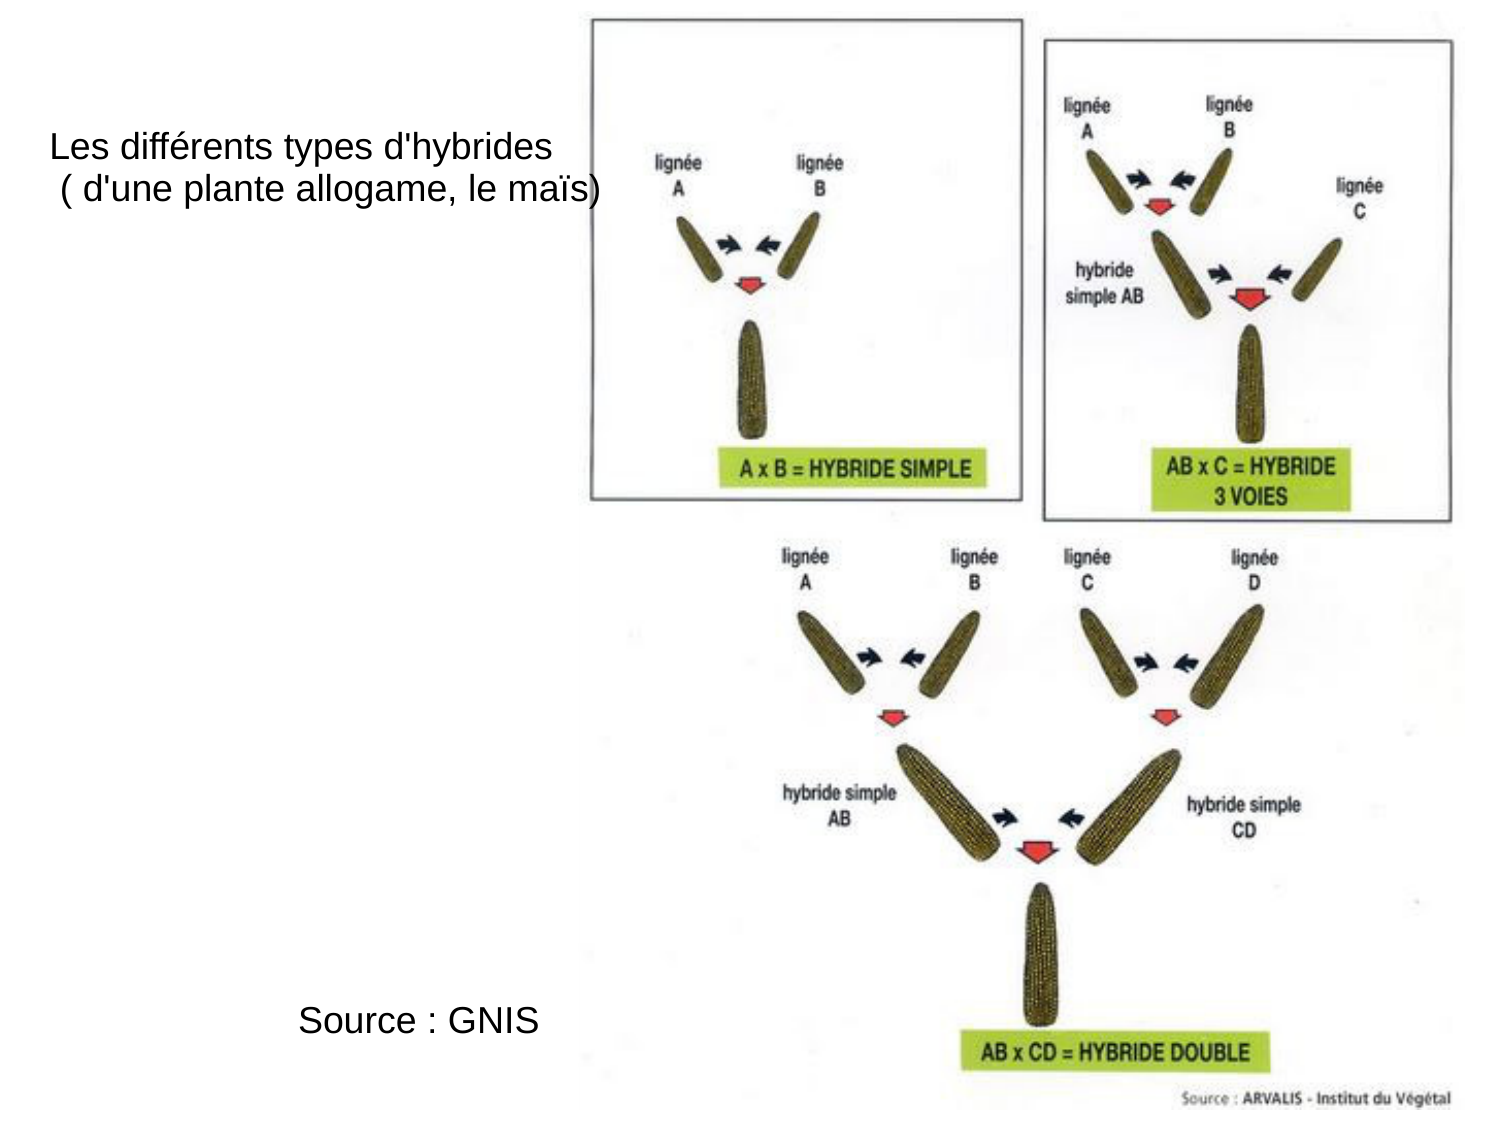

Les différents types d'hybrides
 ( d'une plante allogame, le maïs)
Source : GNIS